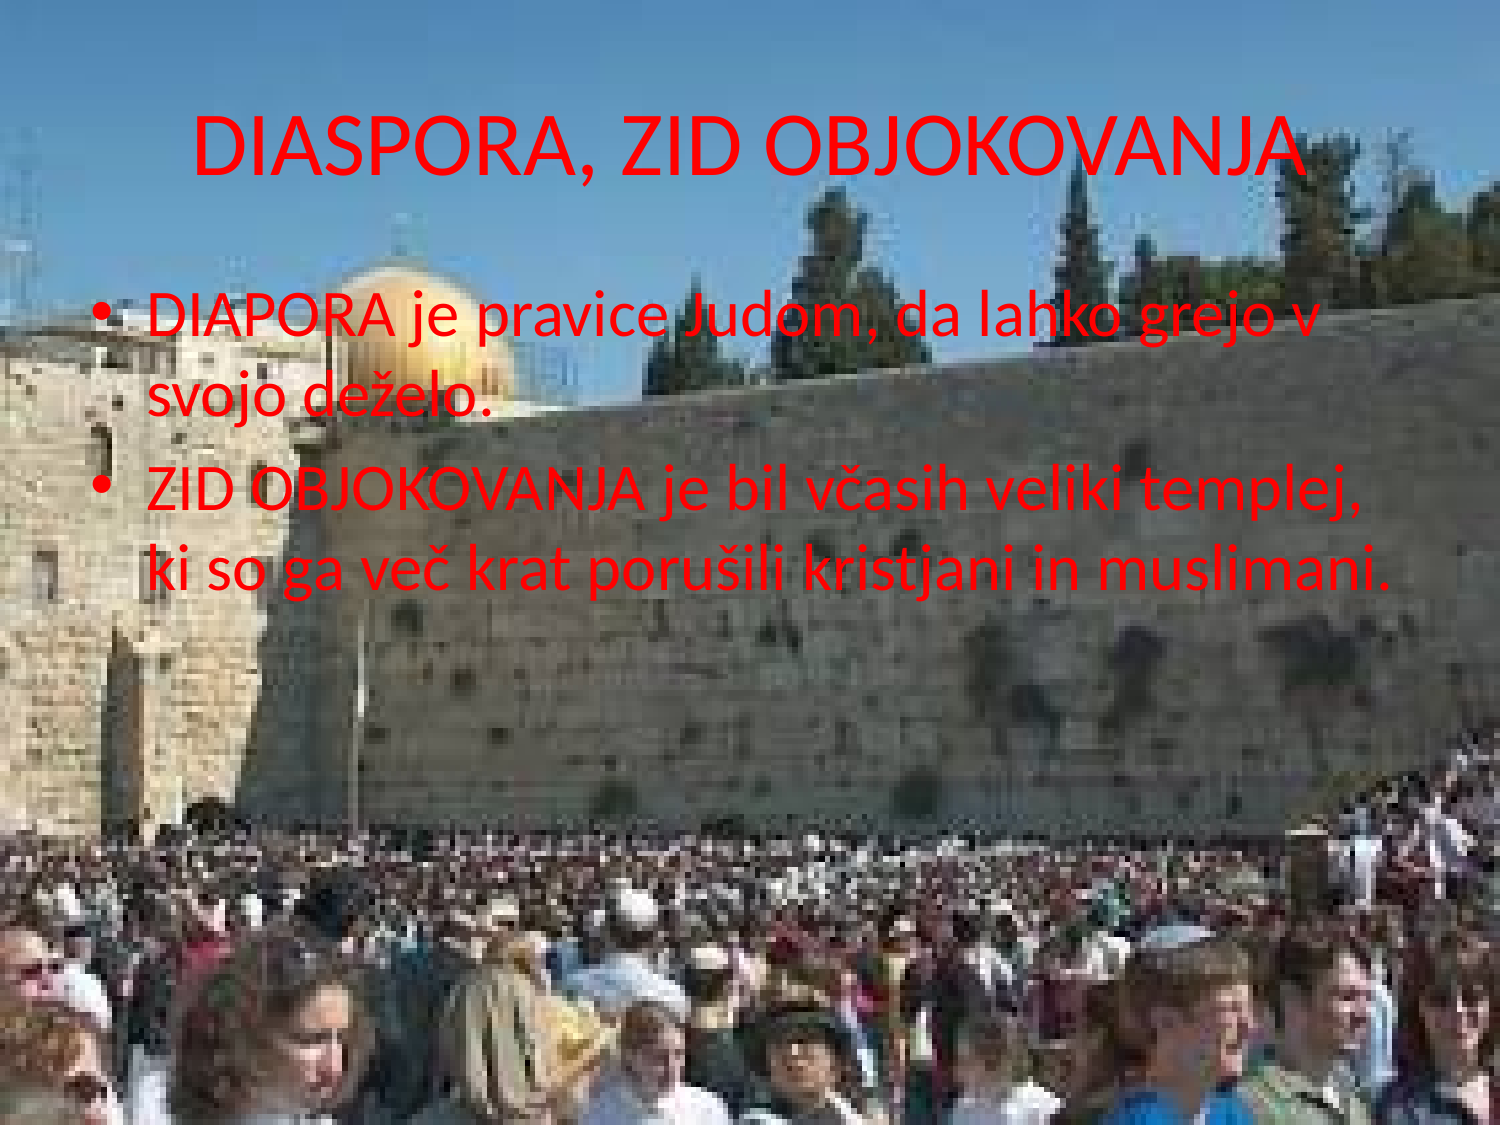

# DIASPORA, ZID OBJOKOVANJA
DIAPORA je pravice Judom, da lahko grejo v svojo deželo.
ZID OBJOKOVANJA je bil včasih veliki templej, ki so ga več krat porušili kristjani in muslimani.